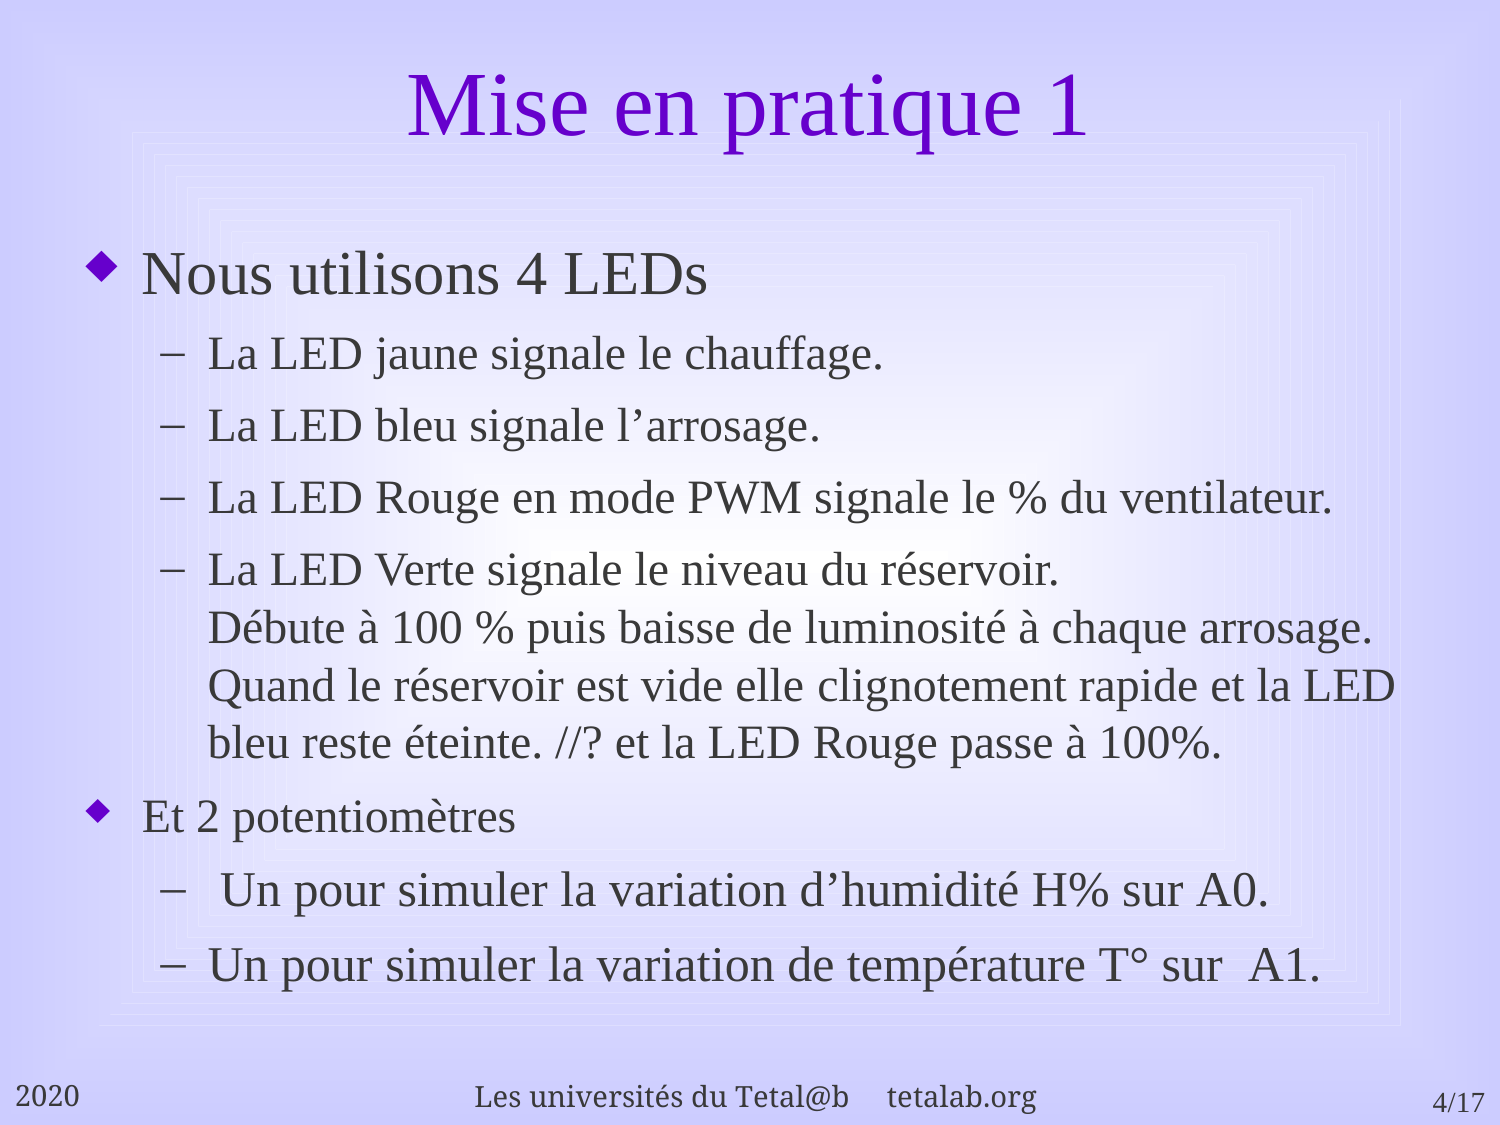

# Mise en pratique 1
Nous utilisons 4 LEDs
La LED jaune signale le chauffage.
La LED bleu signale l’arrosage.
La LED Rouge en mode PWM signale le % du ventilateur.
La LED Verte signale le niveau du réservoir.
Débute à 100 % puis baisse de luminosité à chaque arrosage. Quand le réservoir est vide elle clignotement rapide et la LED bleu reste éteinte. //? et la LED Rouge passe à 100%.
Et 2 potentiomètres
 Un pour simuler la variation d’humidité H% sur A0.
Un pour simuler la variation de température T° sur A1.
2020
Les universités du Tetal@b tetalab.org
4